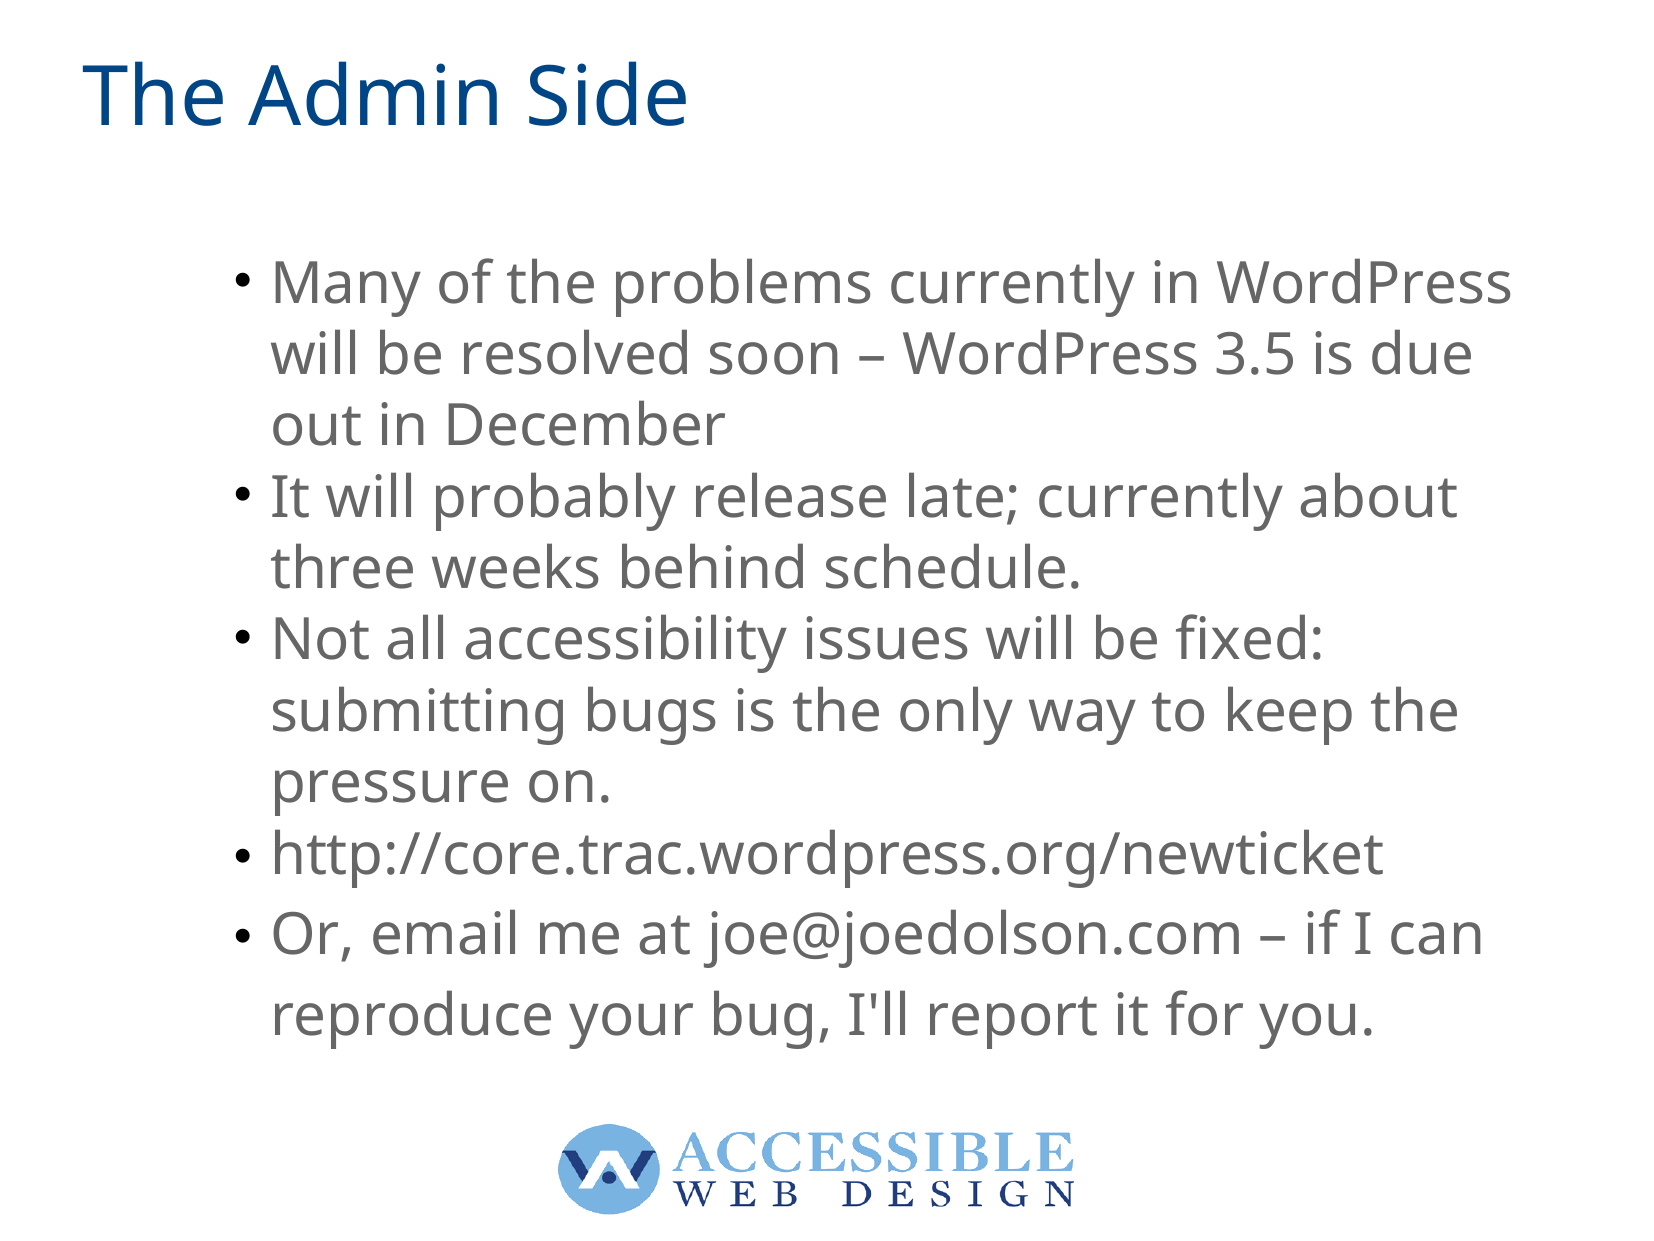

The Admin Side
Many of the problems currently in WordPress will be resolved soon – WordPress 3.5 is due out in December
It will probably release late; currently about three weeks behind schedule.
Not all accessibility issues will be fixed: submitting bugs is the only way to keep the pressure on.
http://core.trac.wordpress.org/newticket
Or, email me at joe@joedolson.com – if I can reproduce your bug, I'll report it for you.